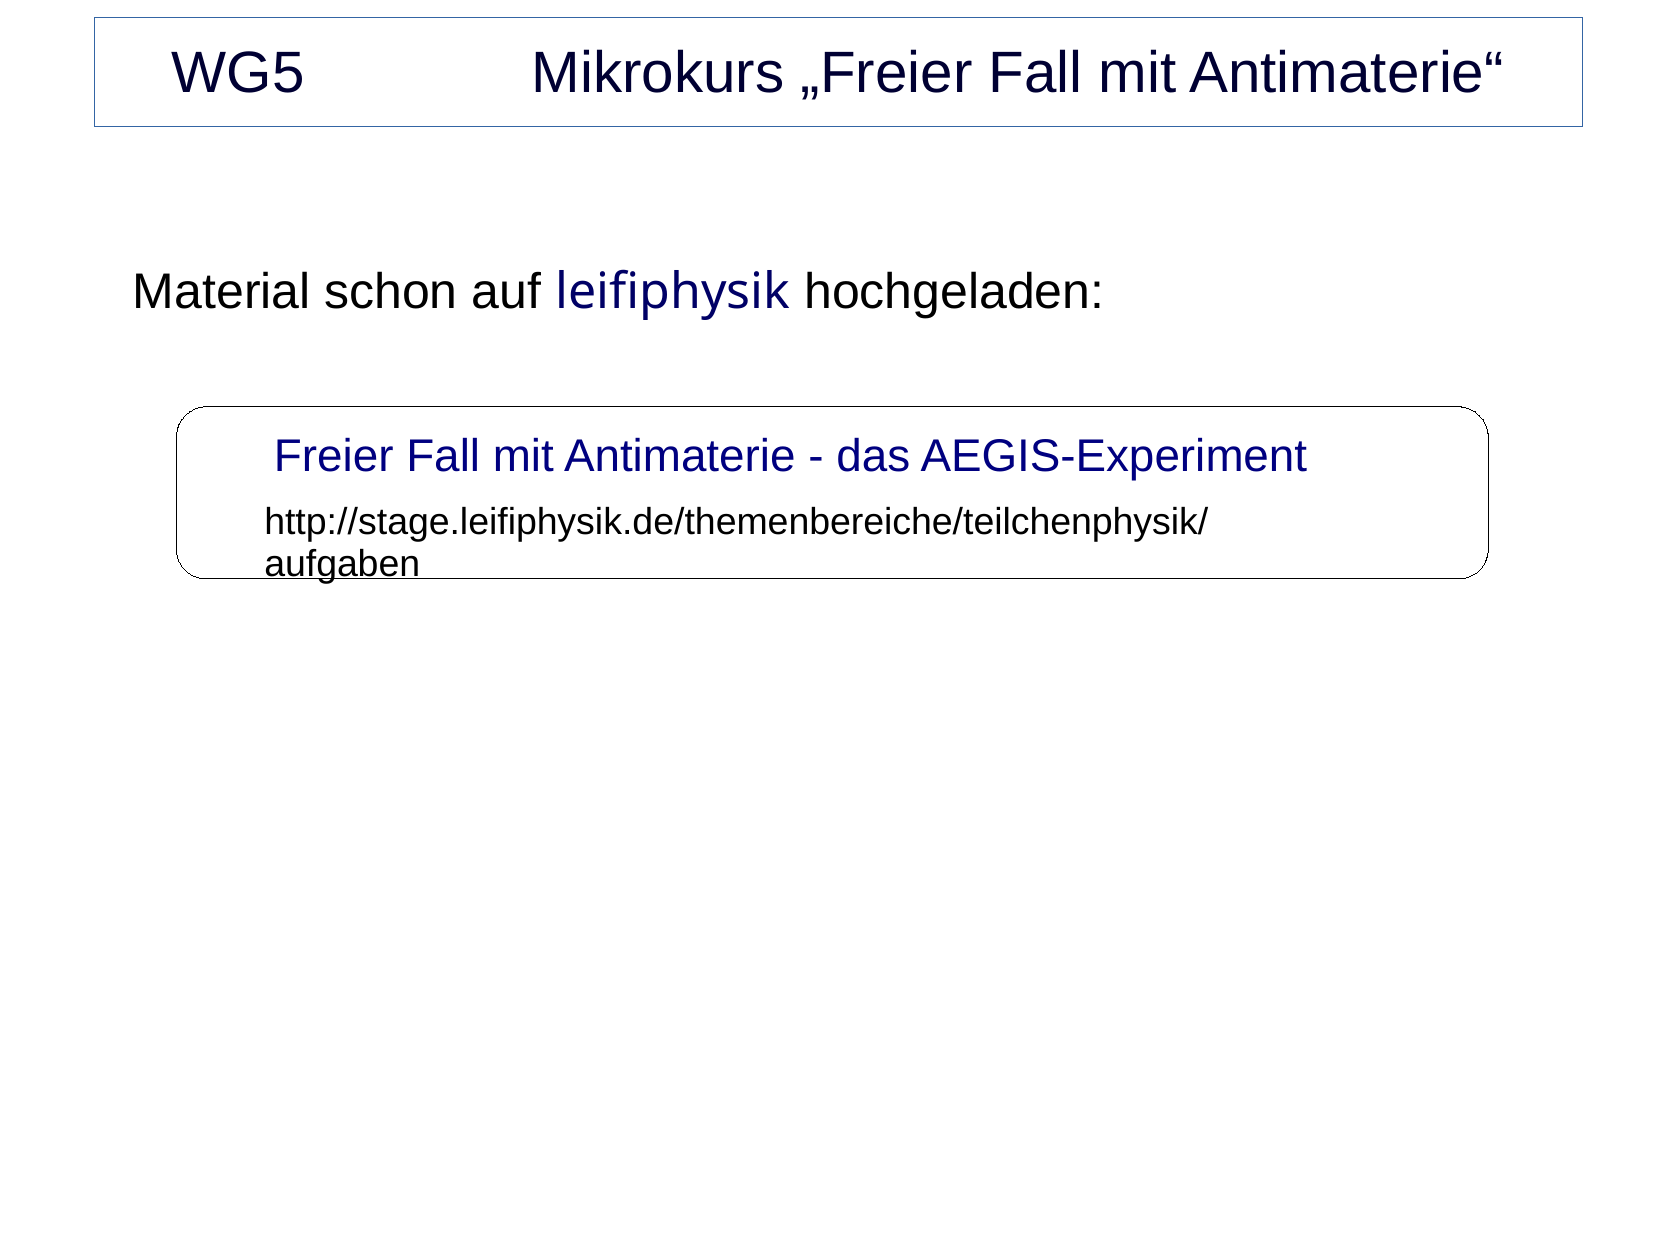

# WG5 Mikrokurs „Freier Fall mit Antimaterie“
Material schon auf leifiphysik hochgeladen:
Freier Fall mit Antimaterie - das AEGIS-Experiment
http://stage.leifiphysik.de/themenbereiche/teilchenphysik/aufgaben